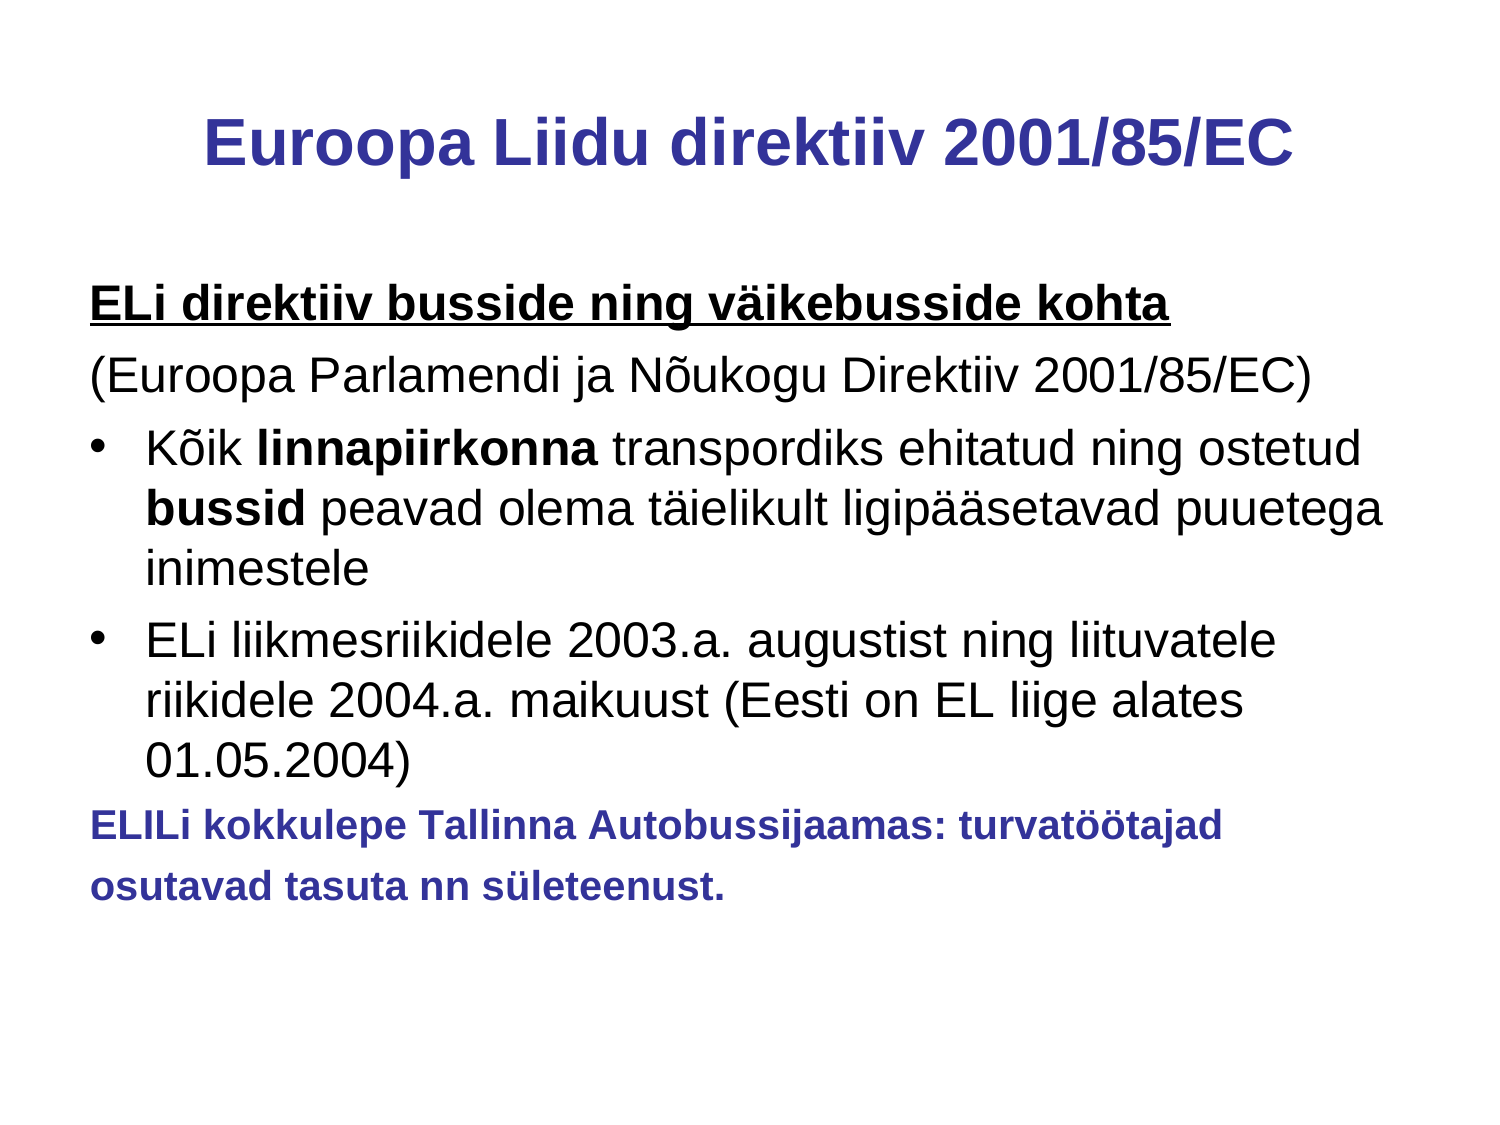

# Euroopa Liidu direktiiv 2001/85/EC
ELi direktiiv busside ning väikebusside kohta
(Euroopa Parlamendi ja Nõukogu Direktiiv 2001/85/EC)
Kõik linnapiirkonna transpordiks ehitatud ning ostetud bussid peavad olema täielikult ligipääsetavad puuetega inimestele
ELi liikmesriikidele 2003.a. augustist ning liituvatele riikidele 2004.a. maikuust (Eesti on EL liige alates 01.05.2004)
ELILi kokkulepe Tallinna Autobussijaamas: turvatöötajad
osutavad tasuta nn sületeenust.